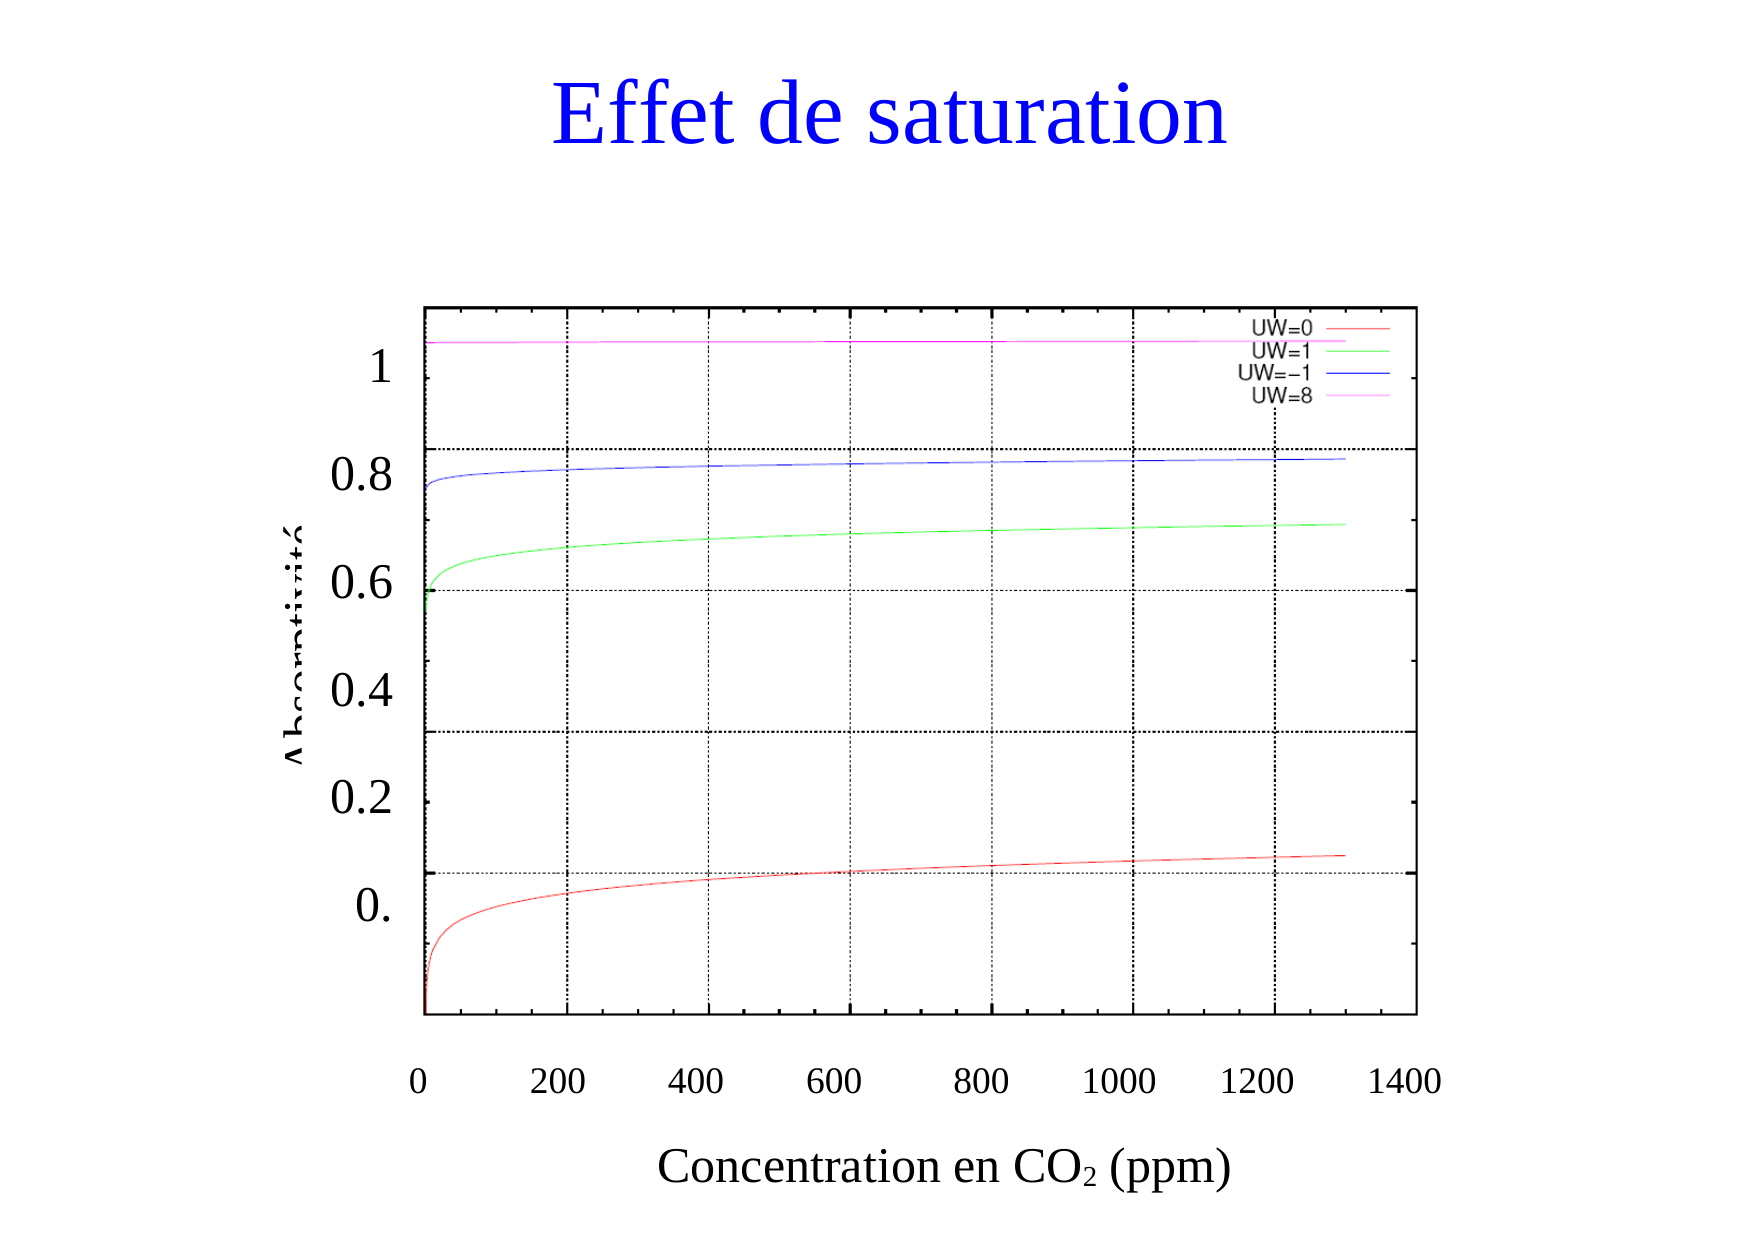

Effet de saturation
1
0.8
0.6
0.4
0.2
0.
Absorptivité
0	 200	 400	 600	 800	 1000	1200	1400
Concentration en CO2 (ppm)